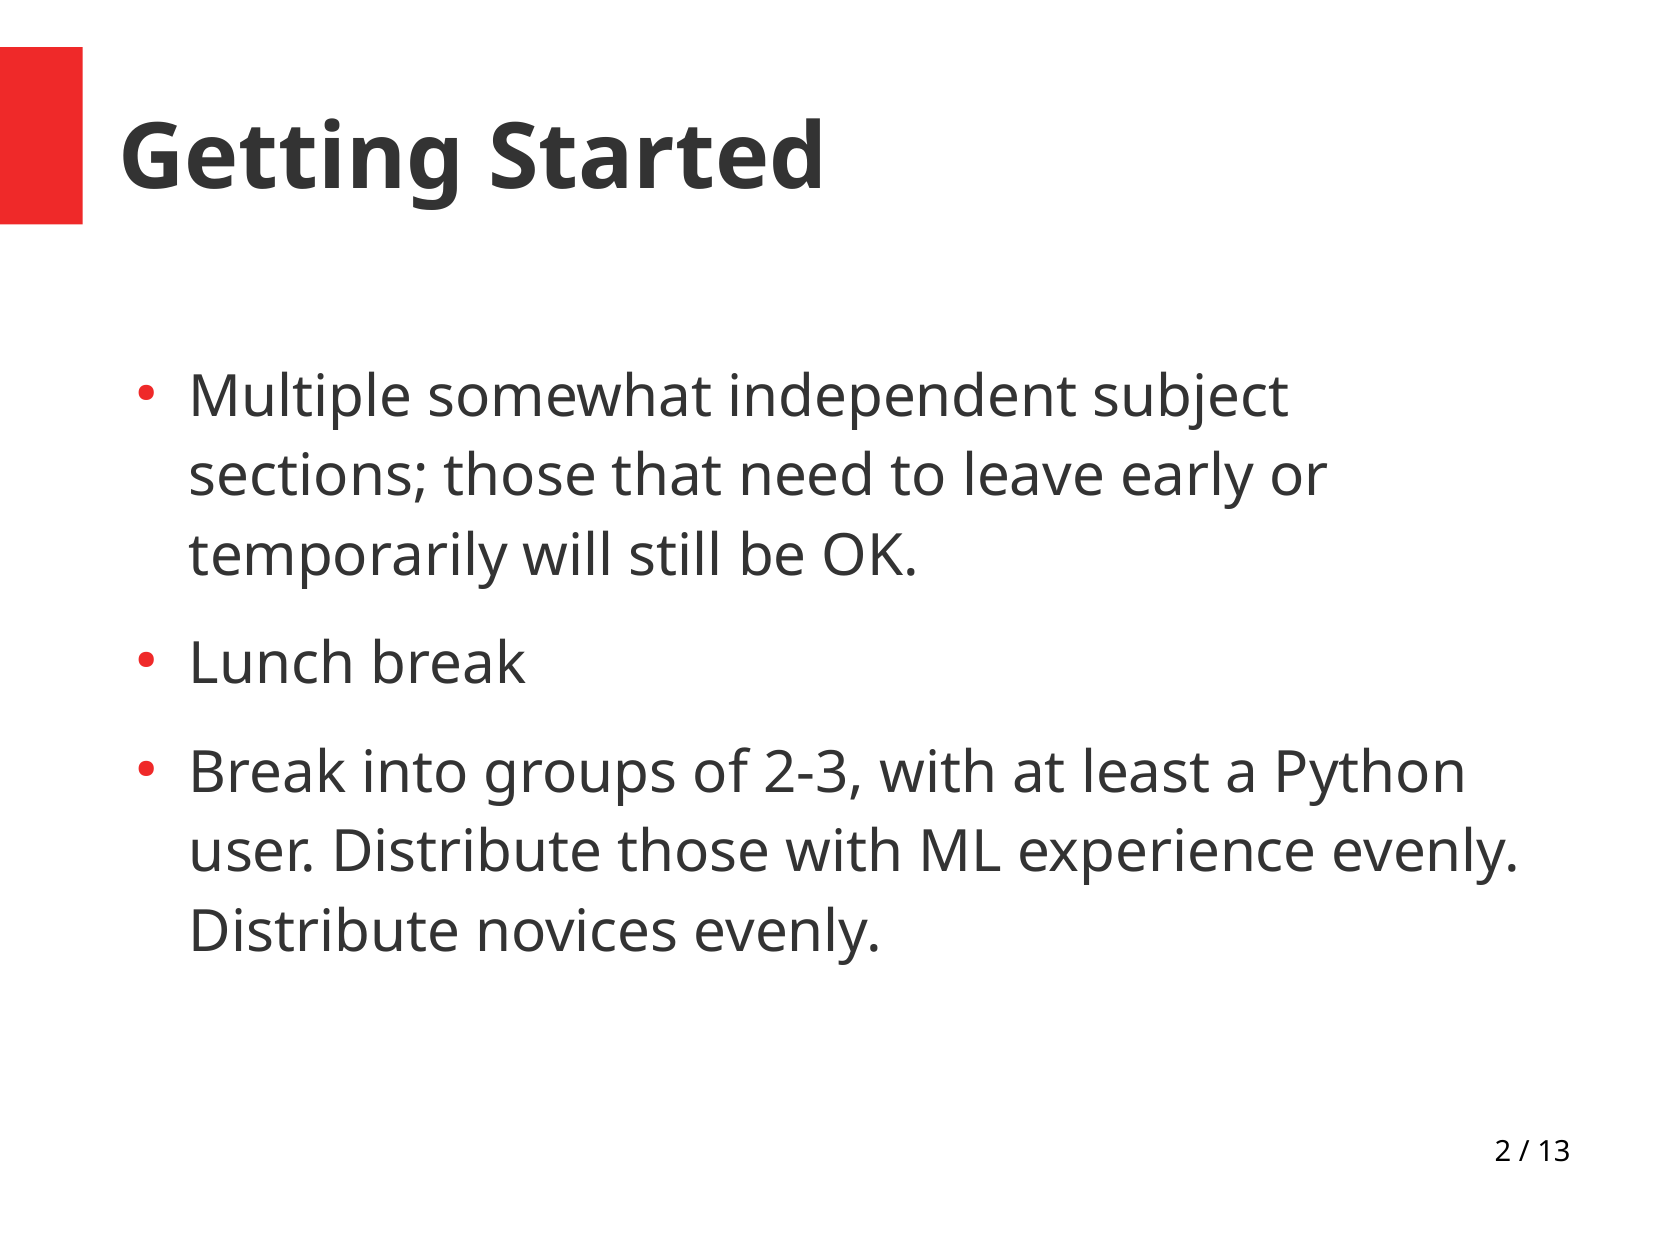

# Getting Started
Multiple somewhat independent subject sections; those that need to leave early or temporarily will still be OK.
Lunch break
Break into groups of 2-3, with at least a Python user. Distribute those with ML experience evenly. Distribute novices evenly.
2